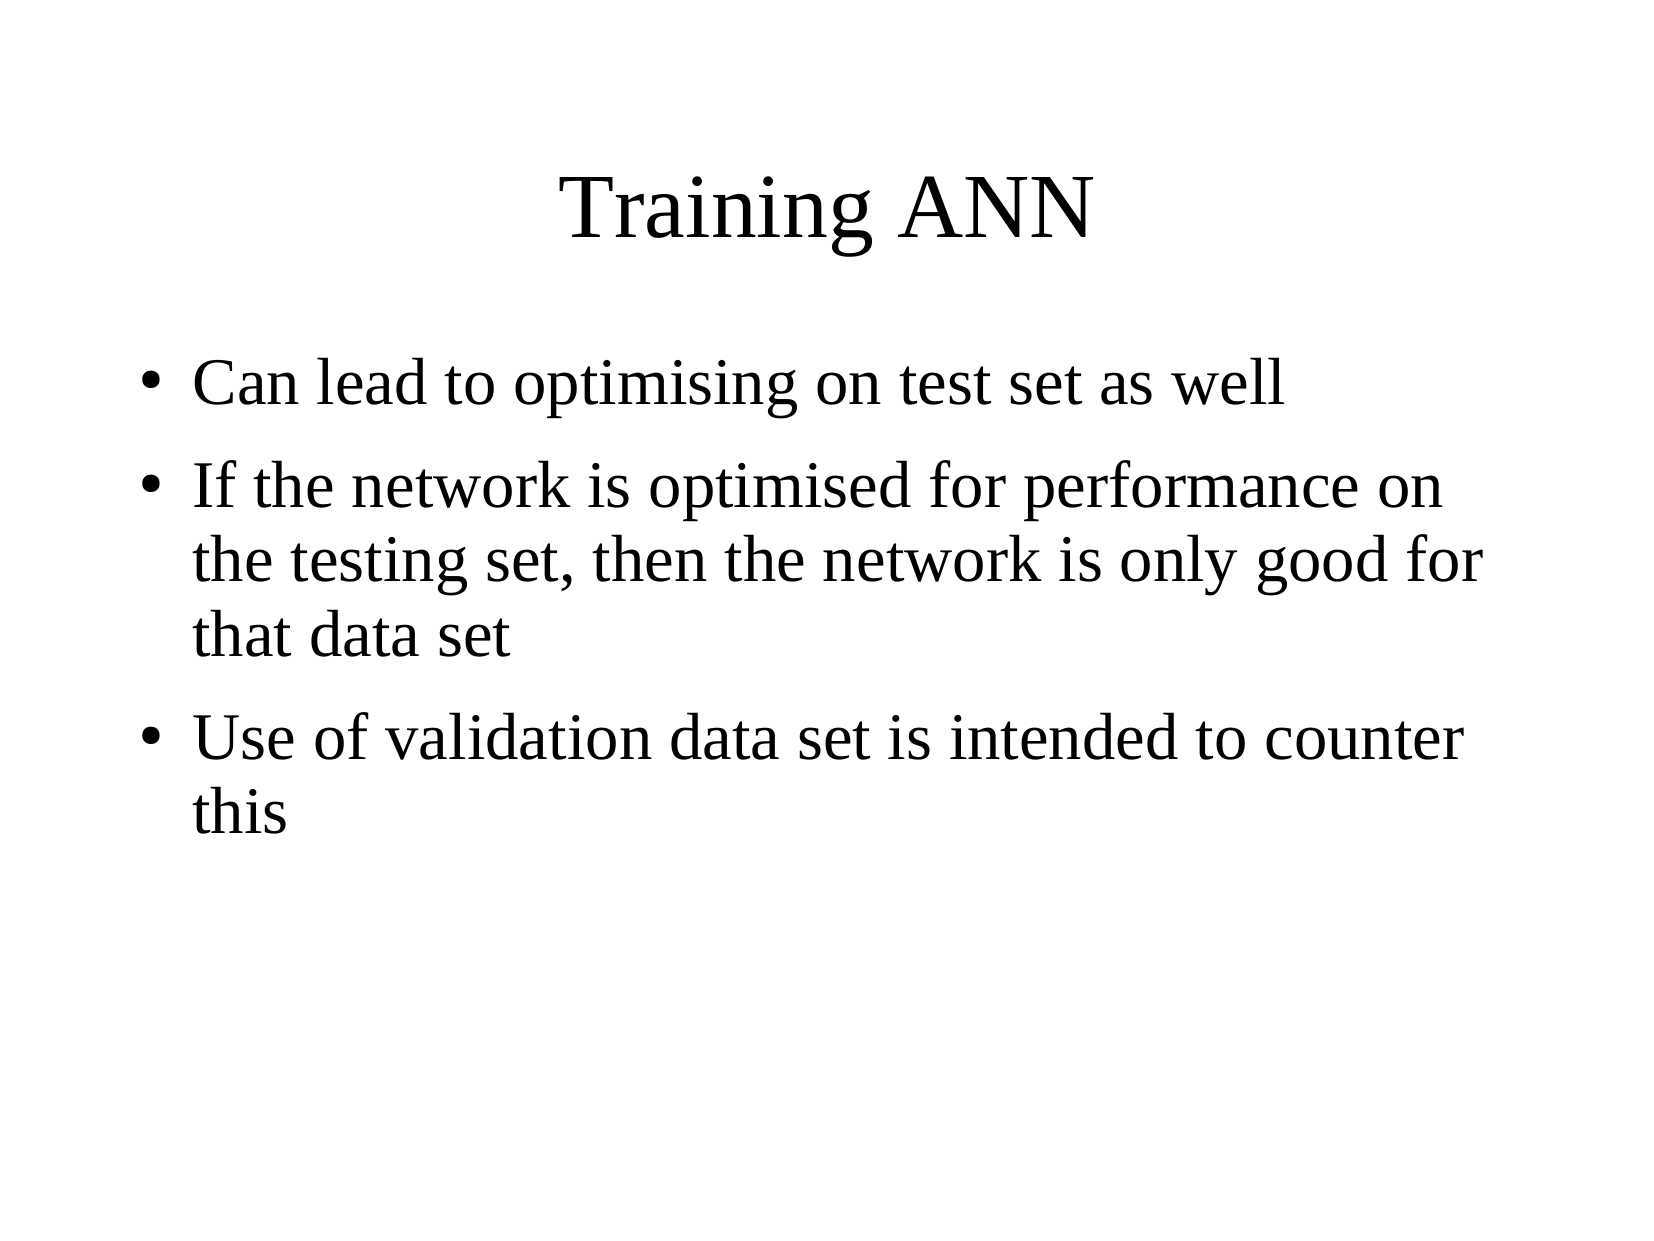

# Training ANN
Can lead to optimising on test set as well
If the network is optimised for performance on the testing set, then the network is only good for that data set
Use of validation data set is intended to counter this